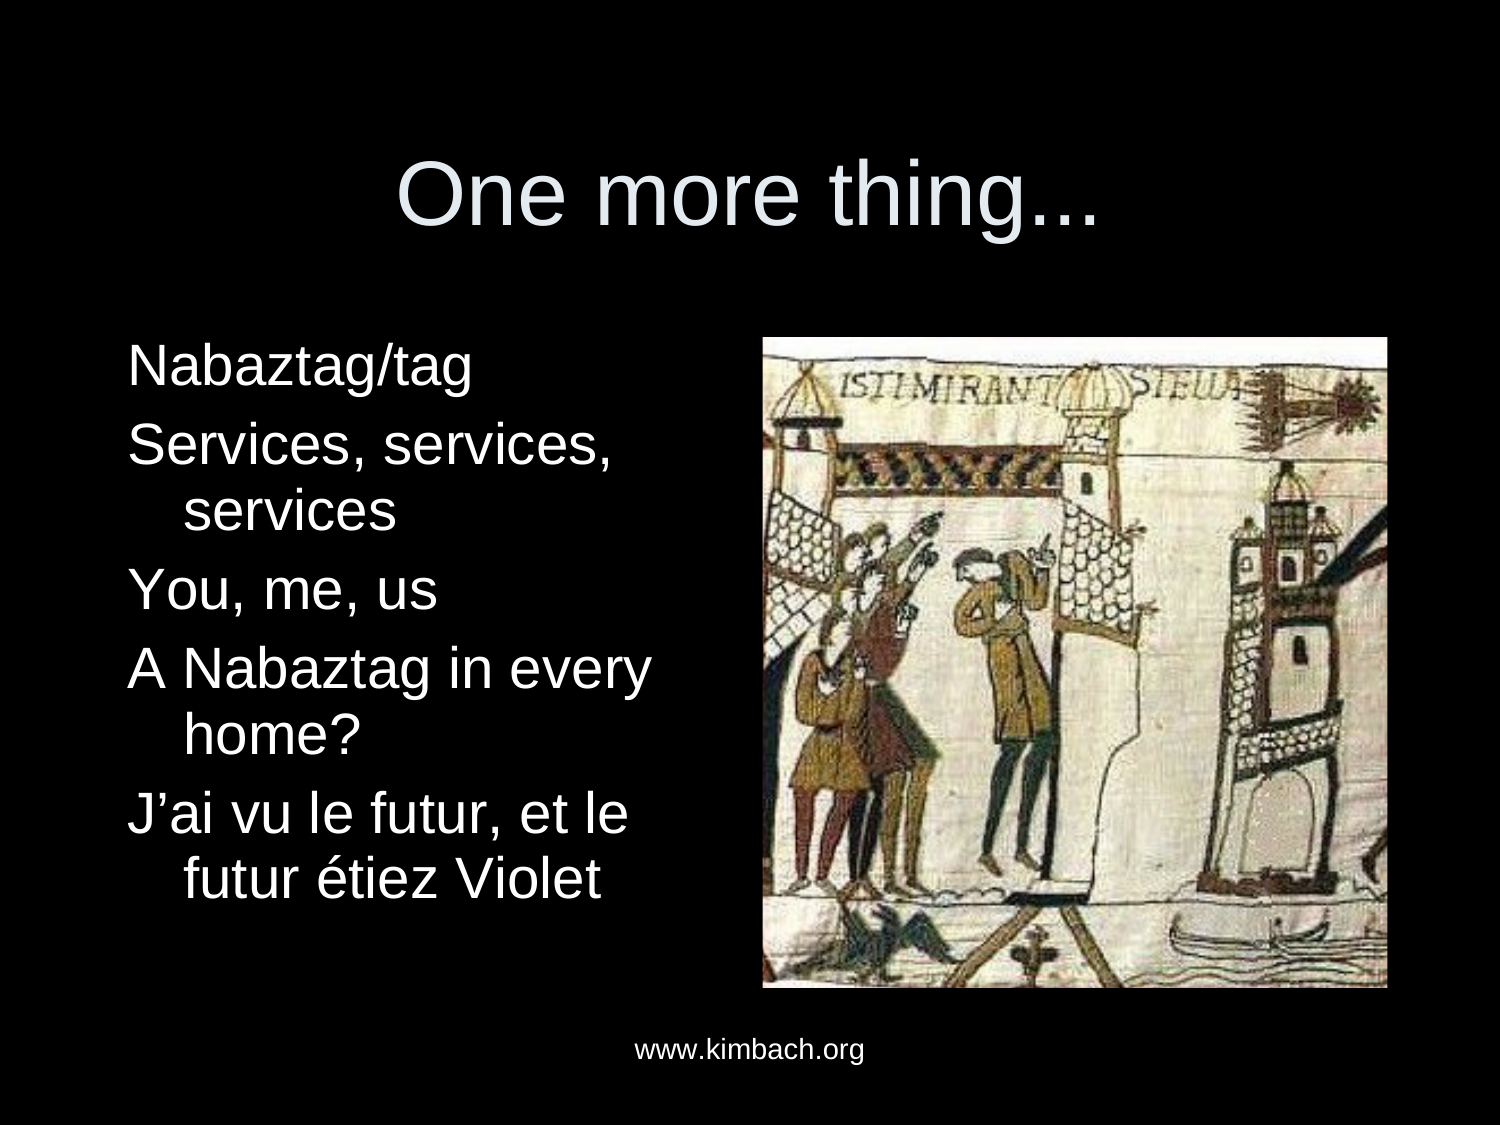

# One more thing...
Nabaztag/tag
Services, services, services
You, me, us
A Nabaztag in every home?
J’ai vu le futur, et le futur étiez Violet
www.kimbach.org